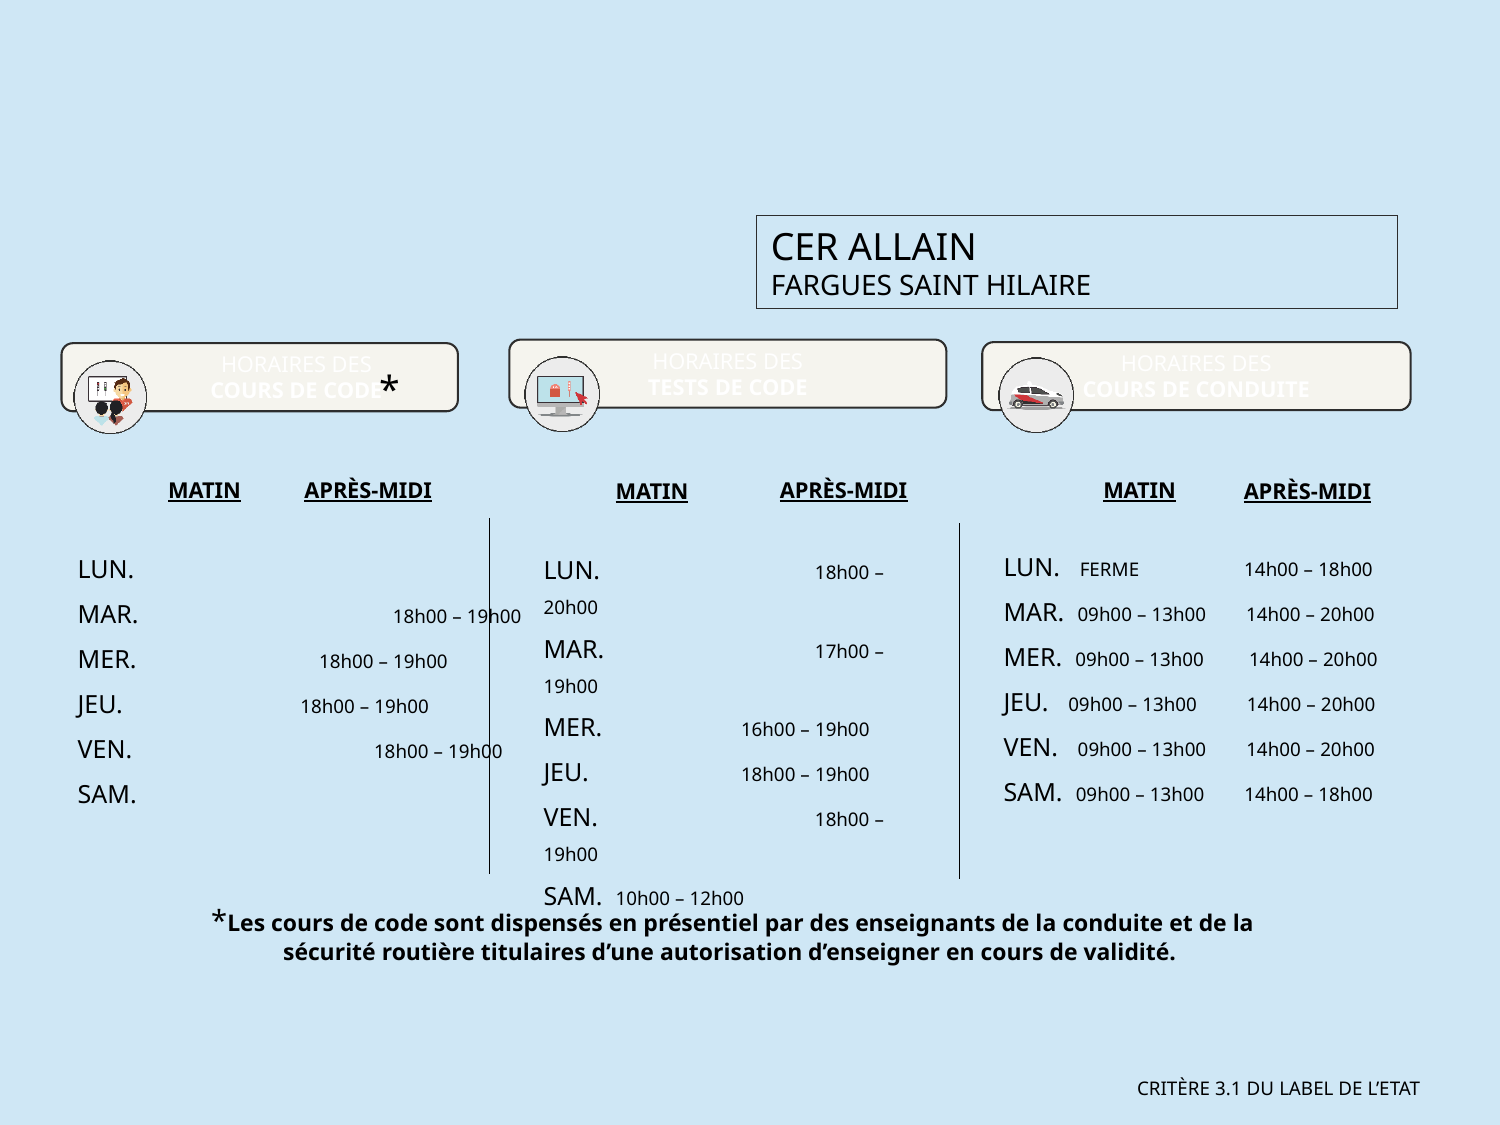

CER ALLAIN
FARGUES SAINT HILAIRE
HORAIRES DES
TESTS DE CODE
HORAIRES DES
COURS DE CONDUITE
	HORAIRES DES
	COURS DE CODE
*
APRÈS-MIDI
MATIN
MATIN
APRÈS-MIDI
MATIN
APRÈS-MIDI
LUN. FERME 14h00 – 18h00
MAR. 09h00 – 13h00 14h00 – 20h00
MER. 09h00 – 13h00 14h00 – 20h00
JEU. 09h00 – 13h00 14h00 – 20h00
VEN. 09h00 – 13h00 14h00 – 20h00
SAM. 09h00 – 13h00 14h00 – 18h00
LUN.
MAR. 			 18h00 – 19h00
MER. 			 18h00 – 19h00
JEU. 		 18h00 – 19h00
VEN. 		 18h00 – 19h00
SAM.
LUN. 		 18h00 – 20h00
MAR. 		 17h00 – 19h00
MER. 		 16h00 – 19h00
JEU. 		 18h00 – 19h00
VEN. 		 18h00 – 19h00
SAM. 10h00 – 12h00
*Les cours de code sont dispensés en présentiel par des enseignants de la conduite et de la sécurité routière titulaires d’une autorisation d’enseigner en cours de validité.
CRITÈRE 3.1 DU LABEL DE L’ETAT